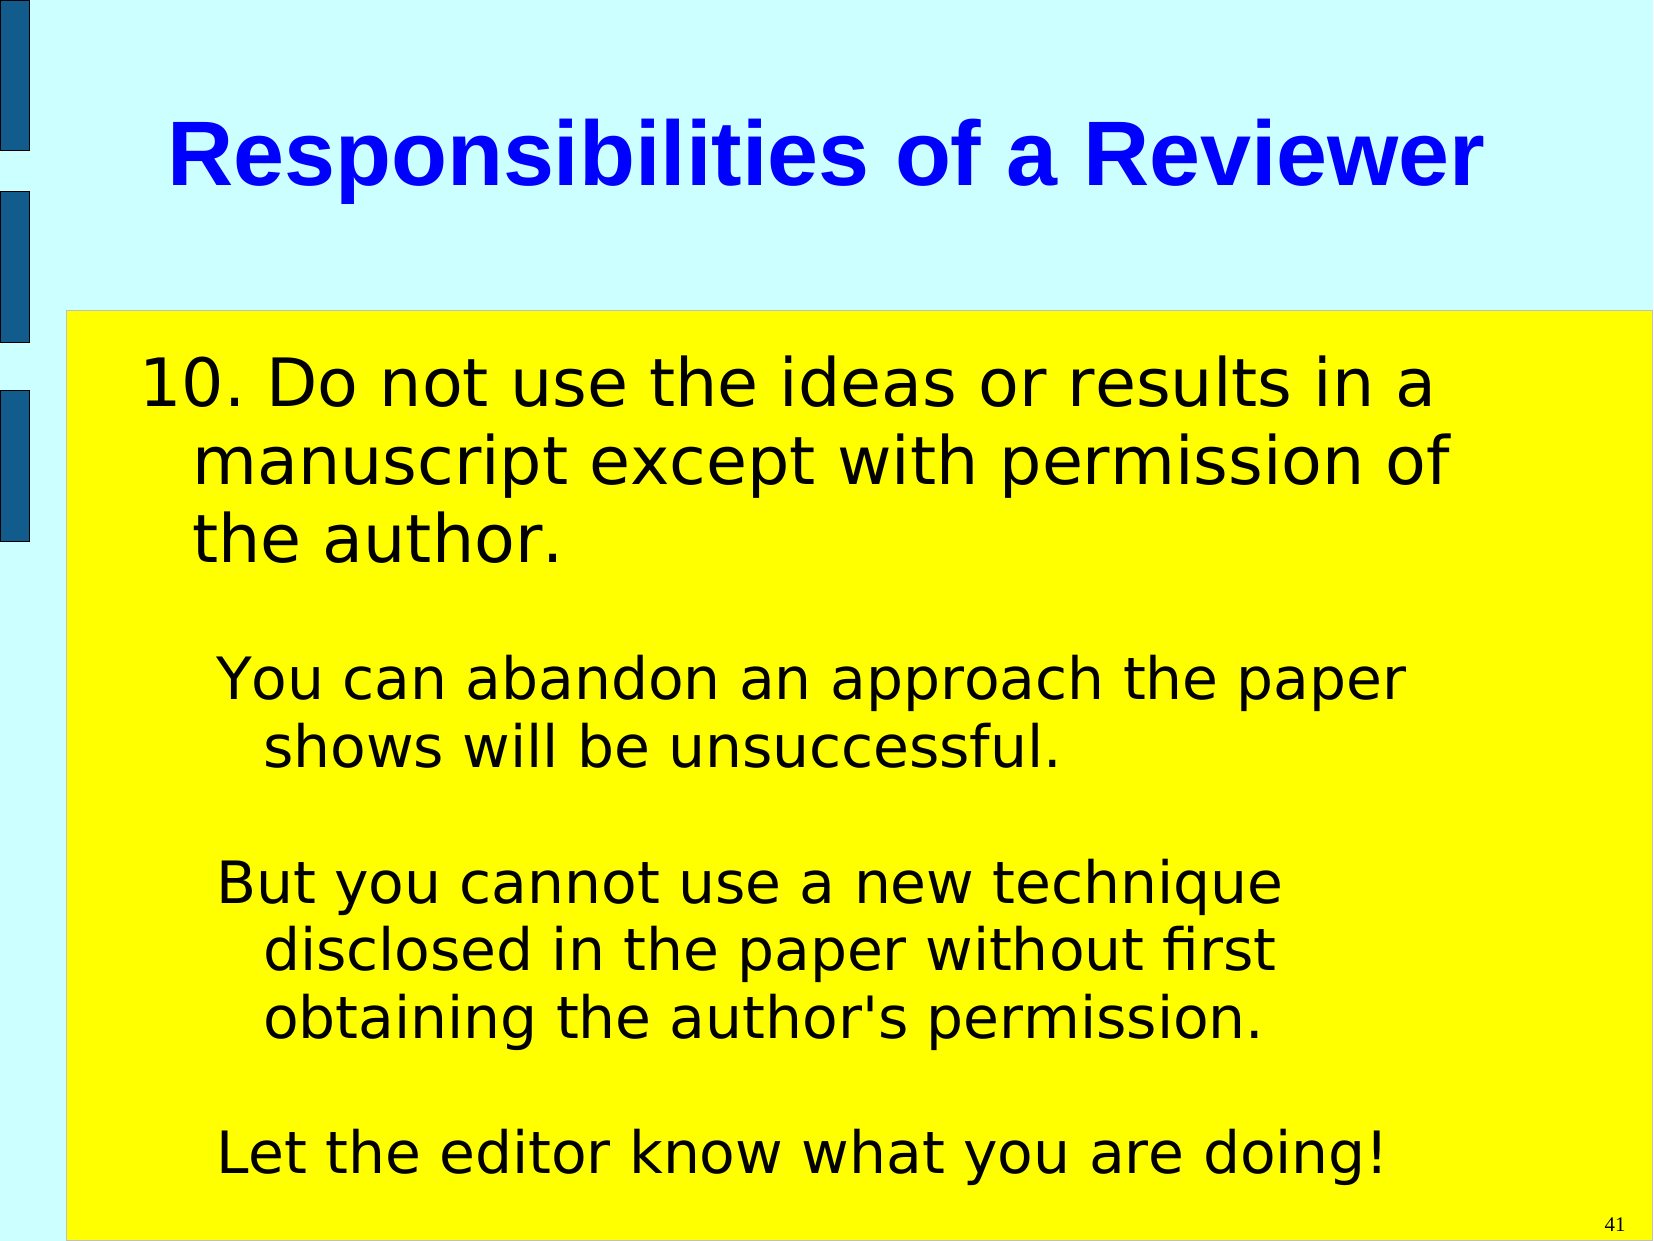

# Responsibilities of a Reviewer
10. Do not use the ideas or results in a manuscript except with permission of the author.
You can abandon an approach the paper shows will be unsuccessful.
But you cannot use a new technique disclosed in the paper without first obtaining the author's permission.
Let the editor know what you are doing!